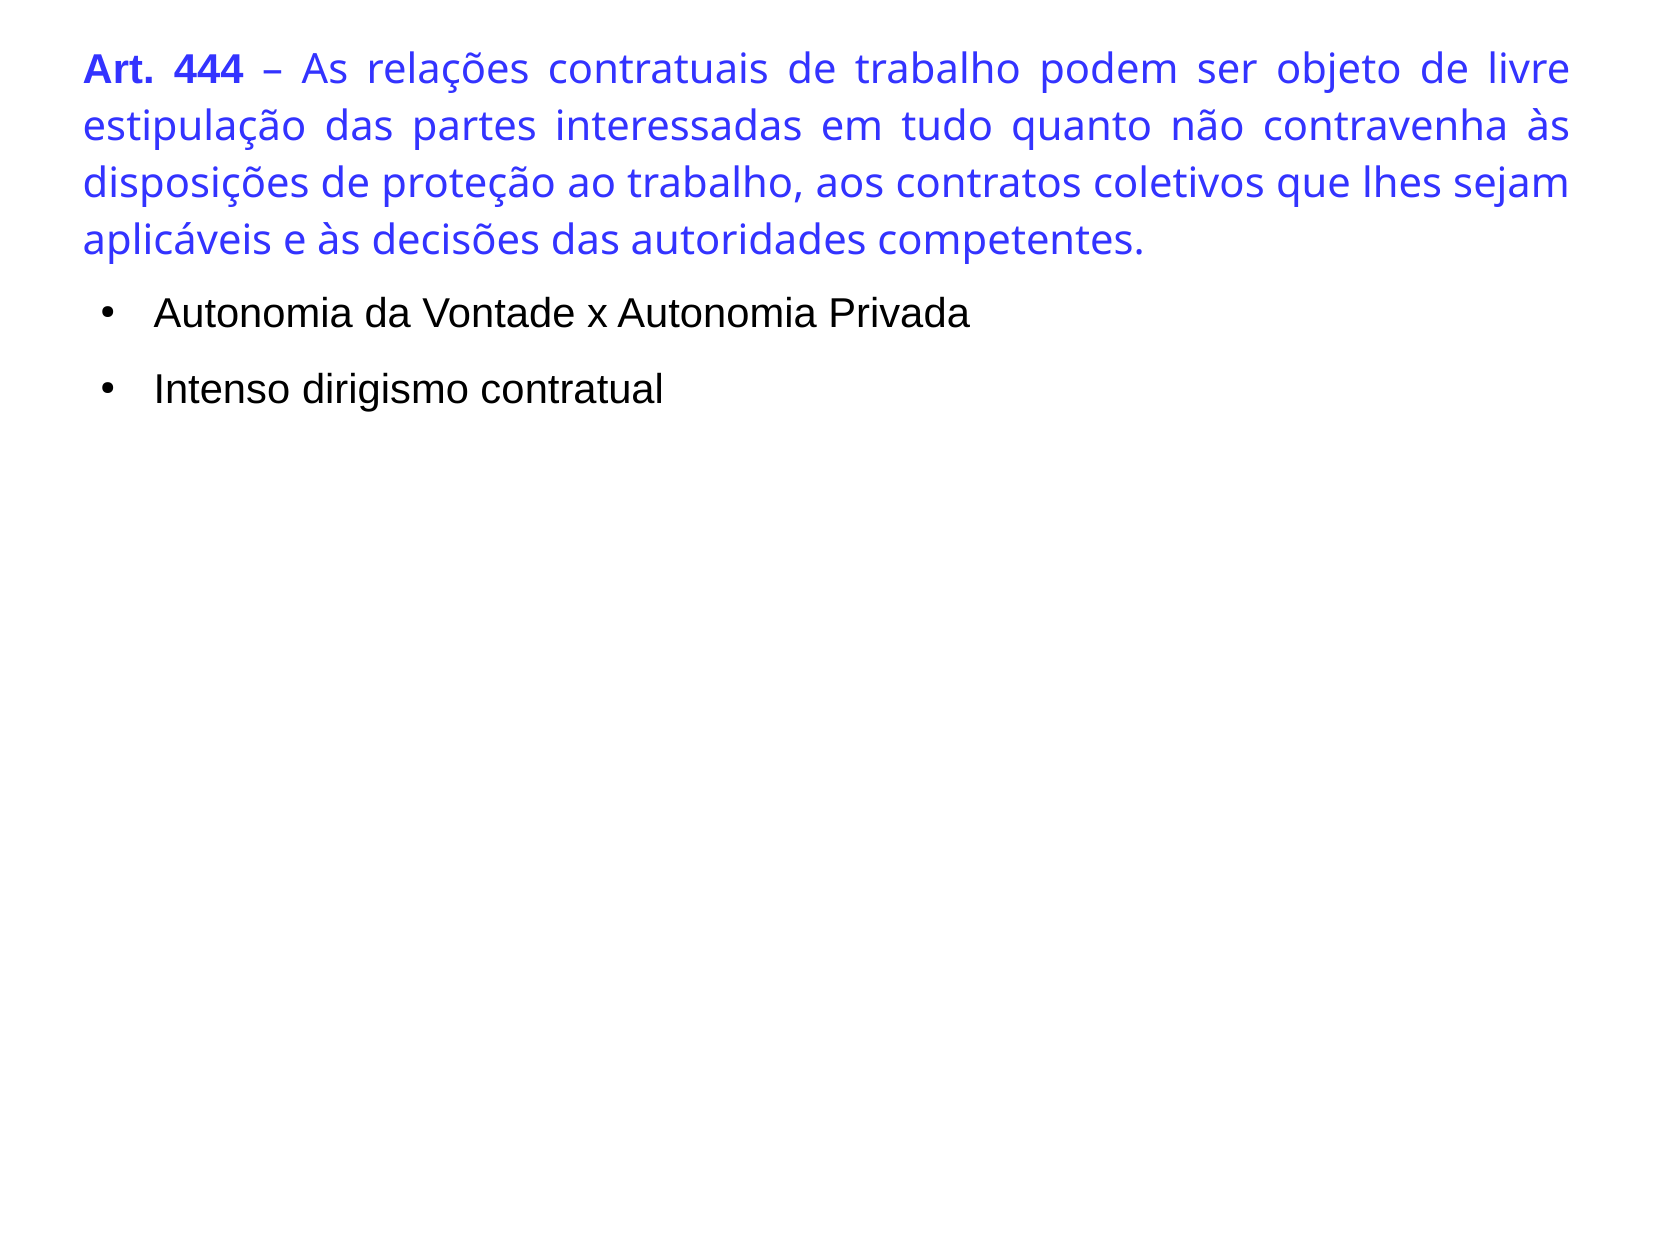

# Art. 444 – As relações contratuais de trabalho podem ser objeto de livre estipulação das partes interessadas em tudo quanto não contravenha às disposições de proteção ao trabalho, aos contratos coletivos que lhes sejam aplicáveis e às decisões das autoridades competentes.
Autonomia da Vontade x Autonomia Privada
Intenso dirigismo contratual